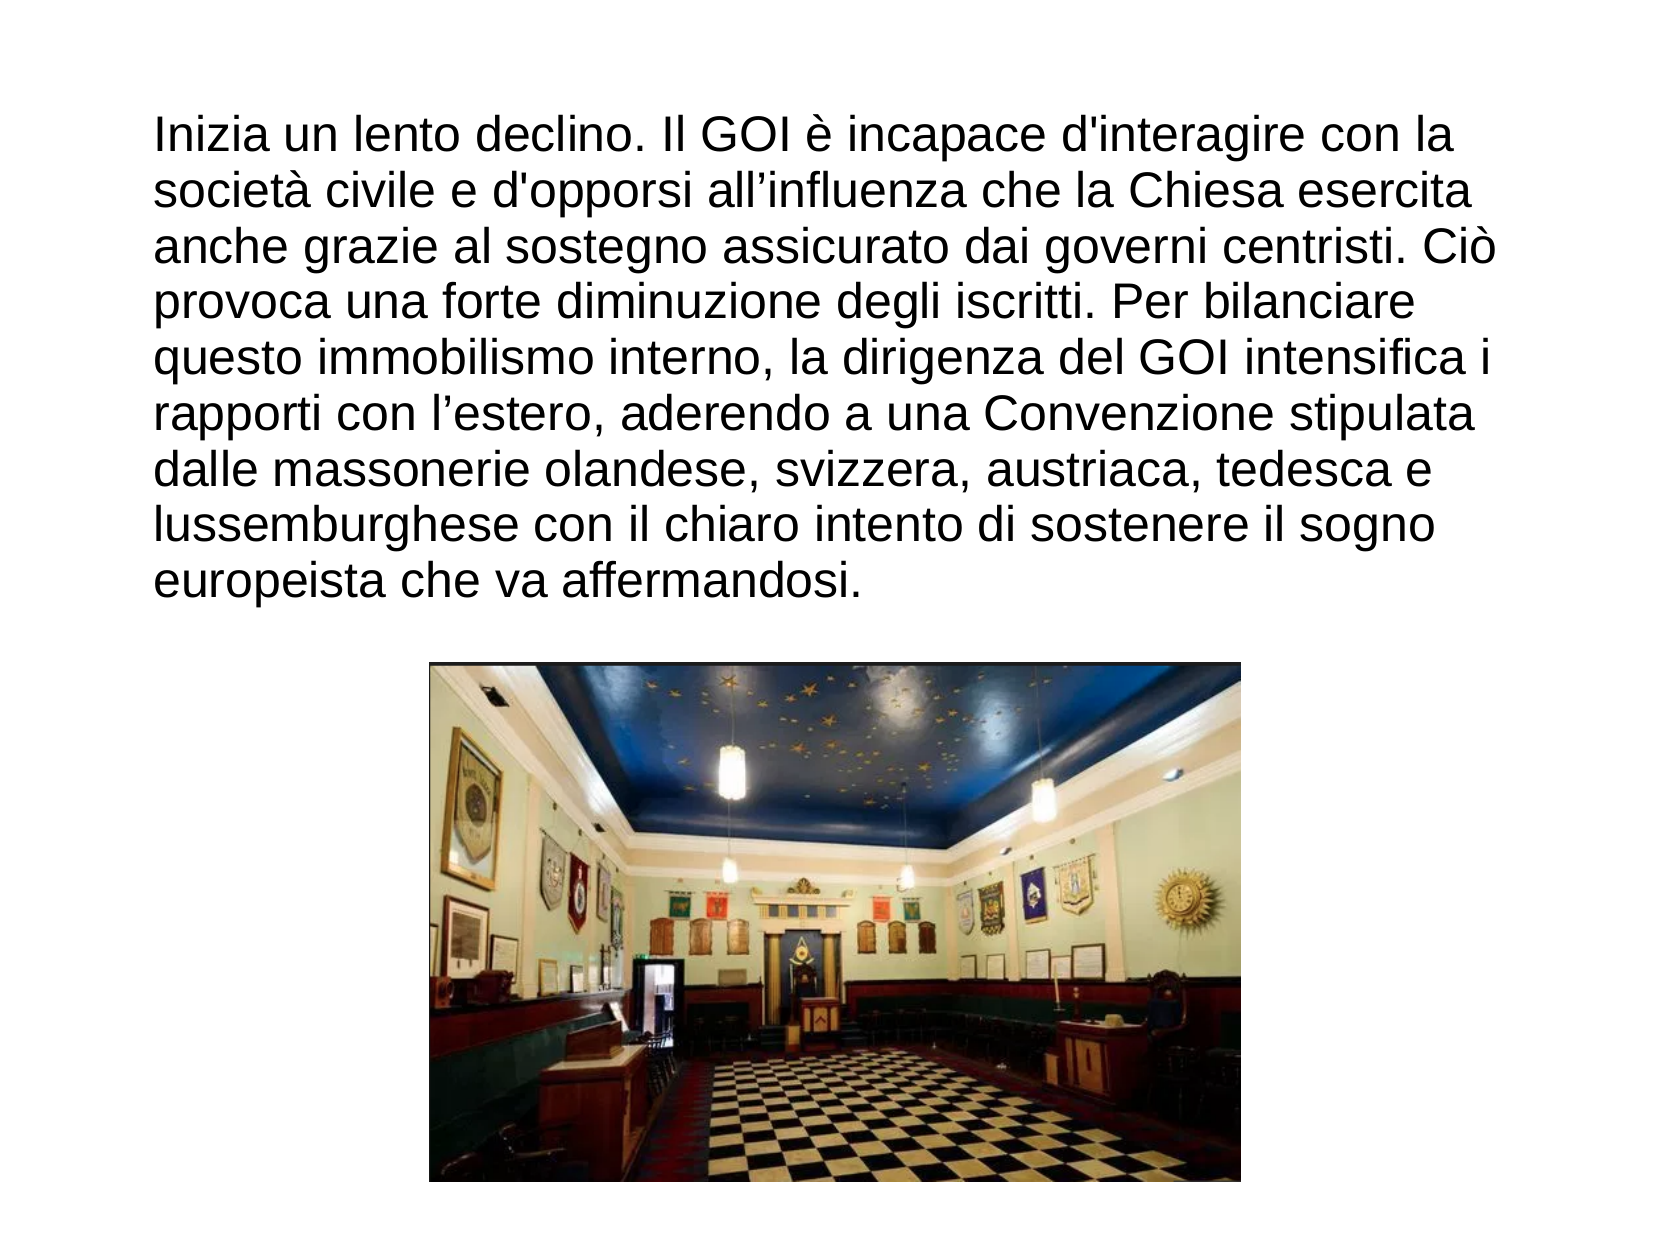

# Inizia un lento declino. Il GOI è incapace d'interagire con la società civile e d'opporsi all’influenza che la Chiesa esercita anche grazie al sostegno assicurato dai governi centristi. Ciò provoca una forte diminuzione degli iscritti. Per bilanciare questo immobilismo interno, la dirigenza del GOI intensifica i rapporti con l’estero, aderendo a una Convenzione stipulata dalle massonerie olandese, svizzera, austriaca, tedesca e lussemburghese con il chiaro intento di sostenere il sogno europeista che va affermandosi.